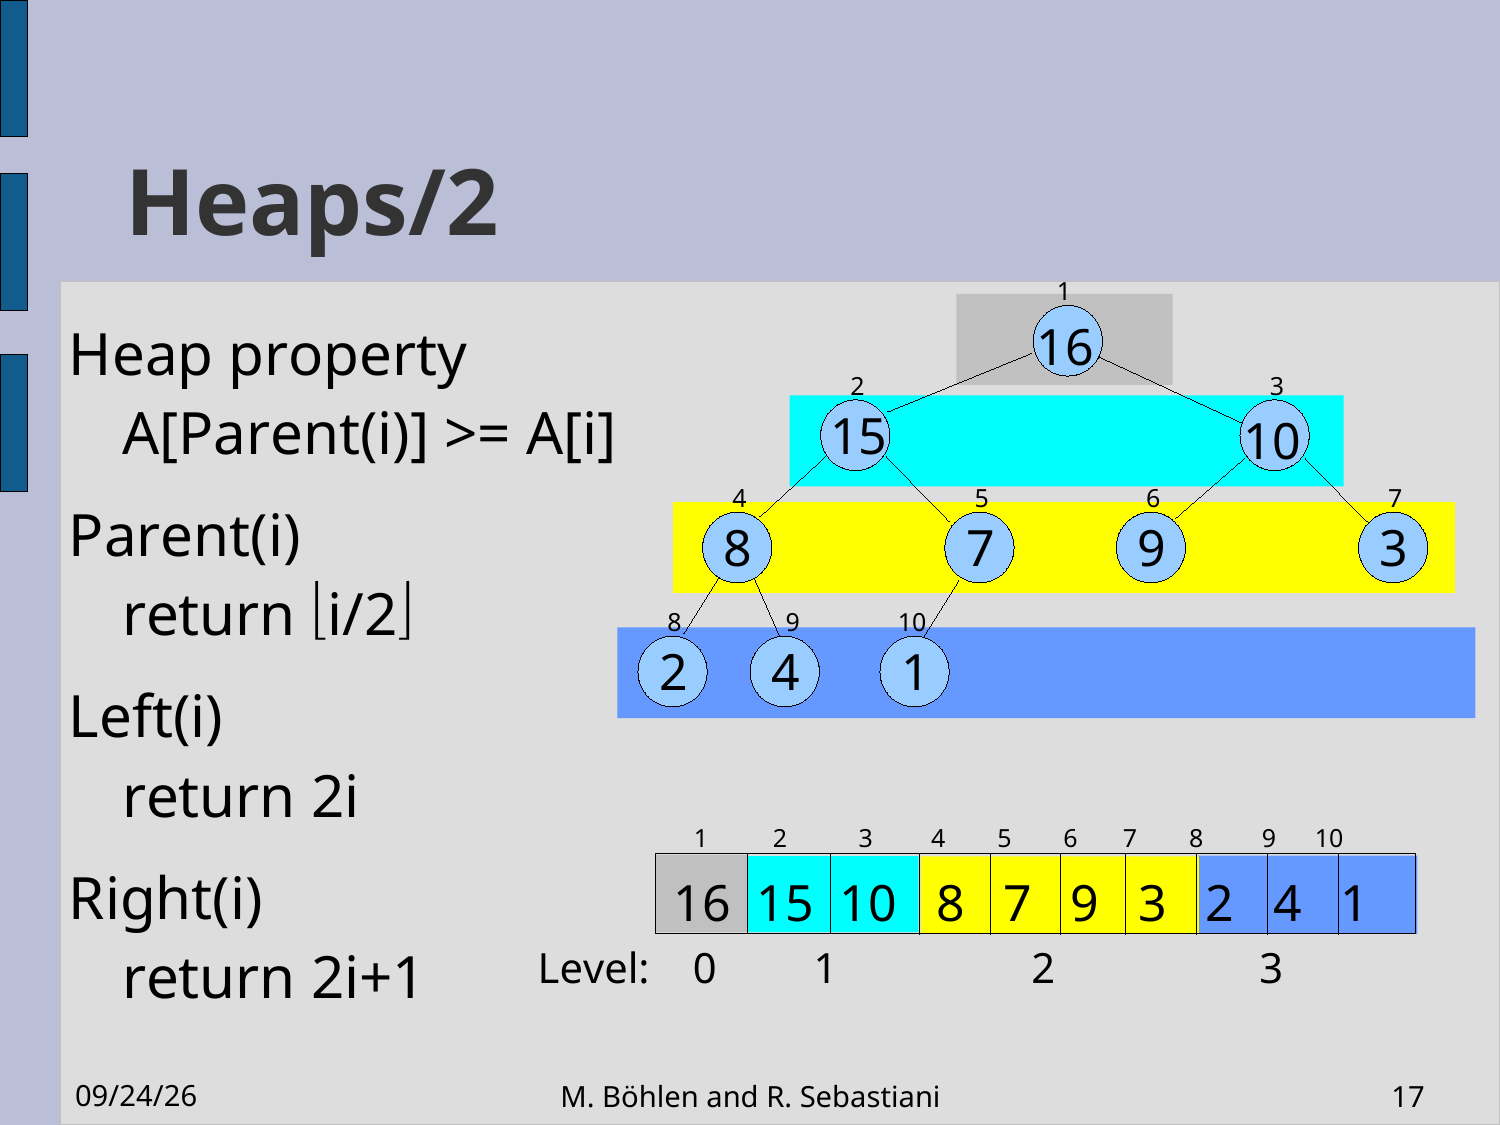

# Heaps/2
1
16
Heap property
A[Parent(i)] >= A[i]
Parent(i)
return i/2
Left(i)
return 2i
Right(i)
return 2i+1
2
3
15
10
4
5
6
7
8
7
9
3
8
9
10
2
4
1
 1 2 3 4 5 6 7 8 9 10
 16 15 10 8 7 9 3 2 4 1
 Level: 0 1 2 3
M. Böhlen and R. Sebastiani
17